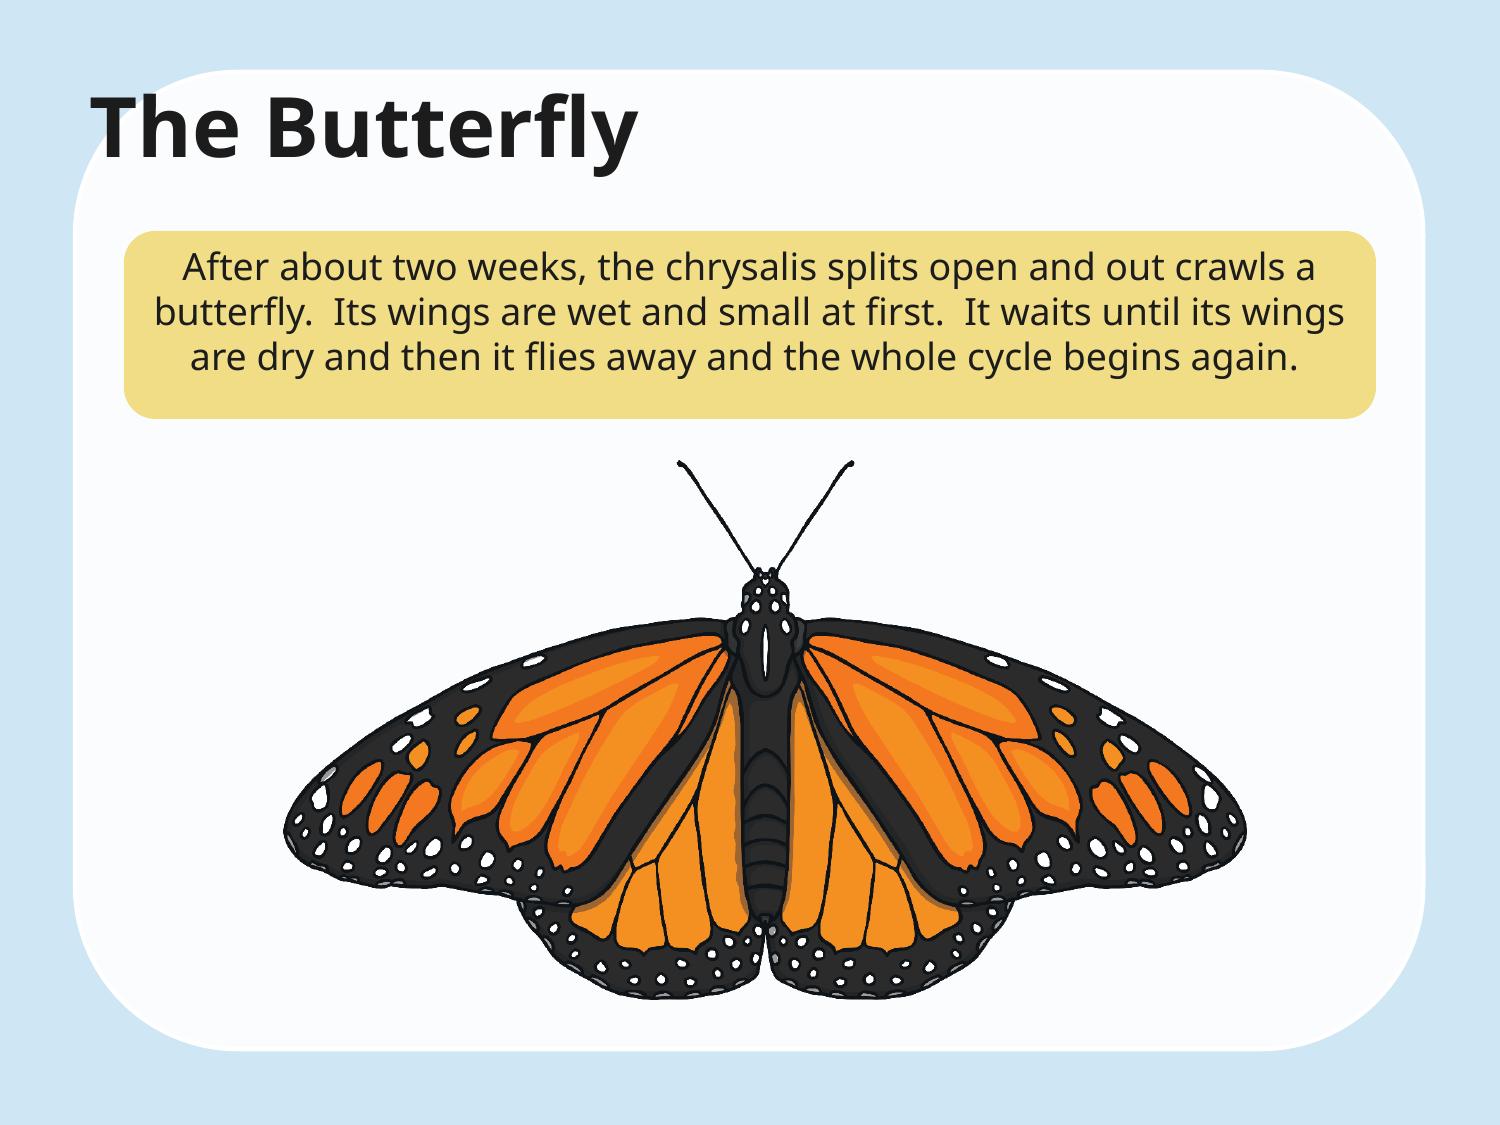

# The Butterfly
After about two weeks, the chrysalis splits open and out crawls a butterfly. Its wings are wet and small at first. It waits until its wings are dry and then it flies away and the whole cycle begins again.